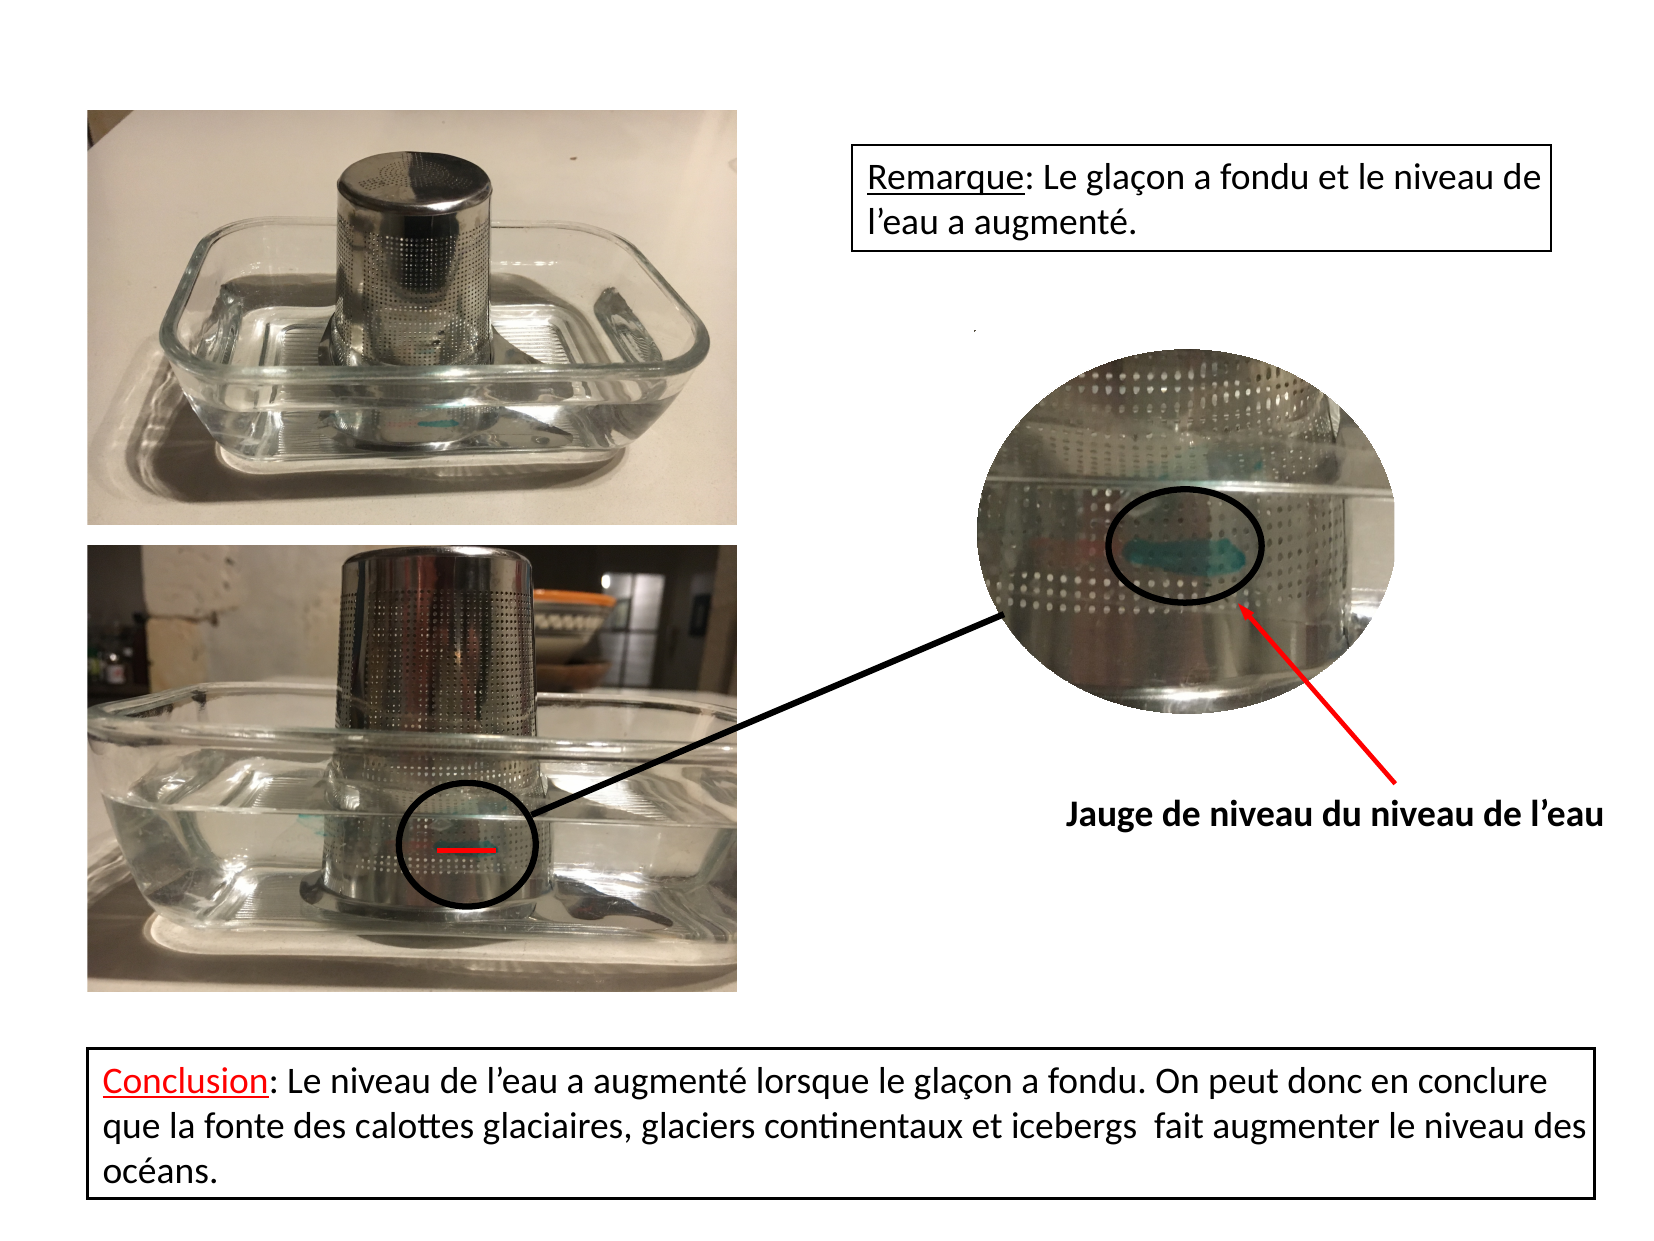

Remarque: Le glaçon a fondu et le niveau de l’eau a augmenté.
Jauge de niveau du niveau de l’eau
Conclusion: Le niveau de l’eau a augmenté lorsque le glaçon a fondu. On peut donc en conclure que la fonte des calottes glaciaires, glaciers continentaux et icebergs fait augmenter le niveau des océans.